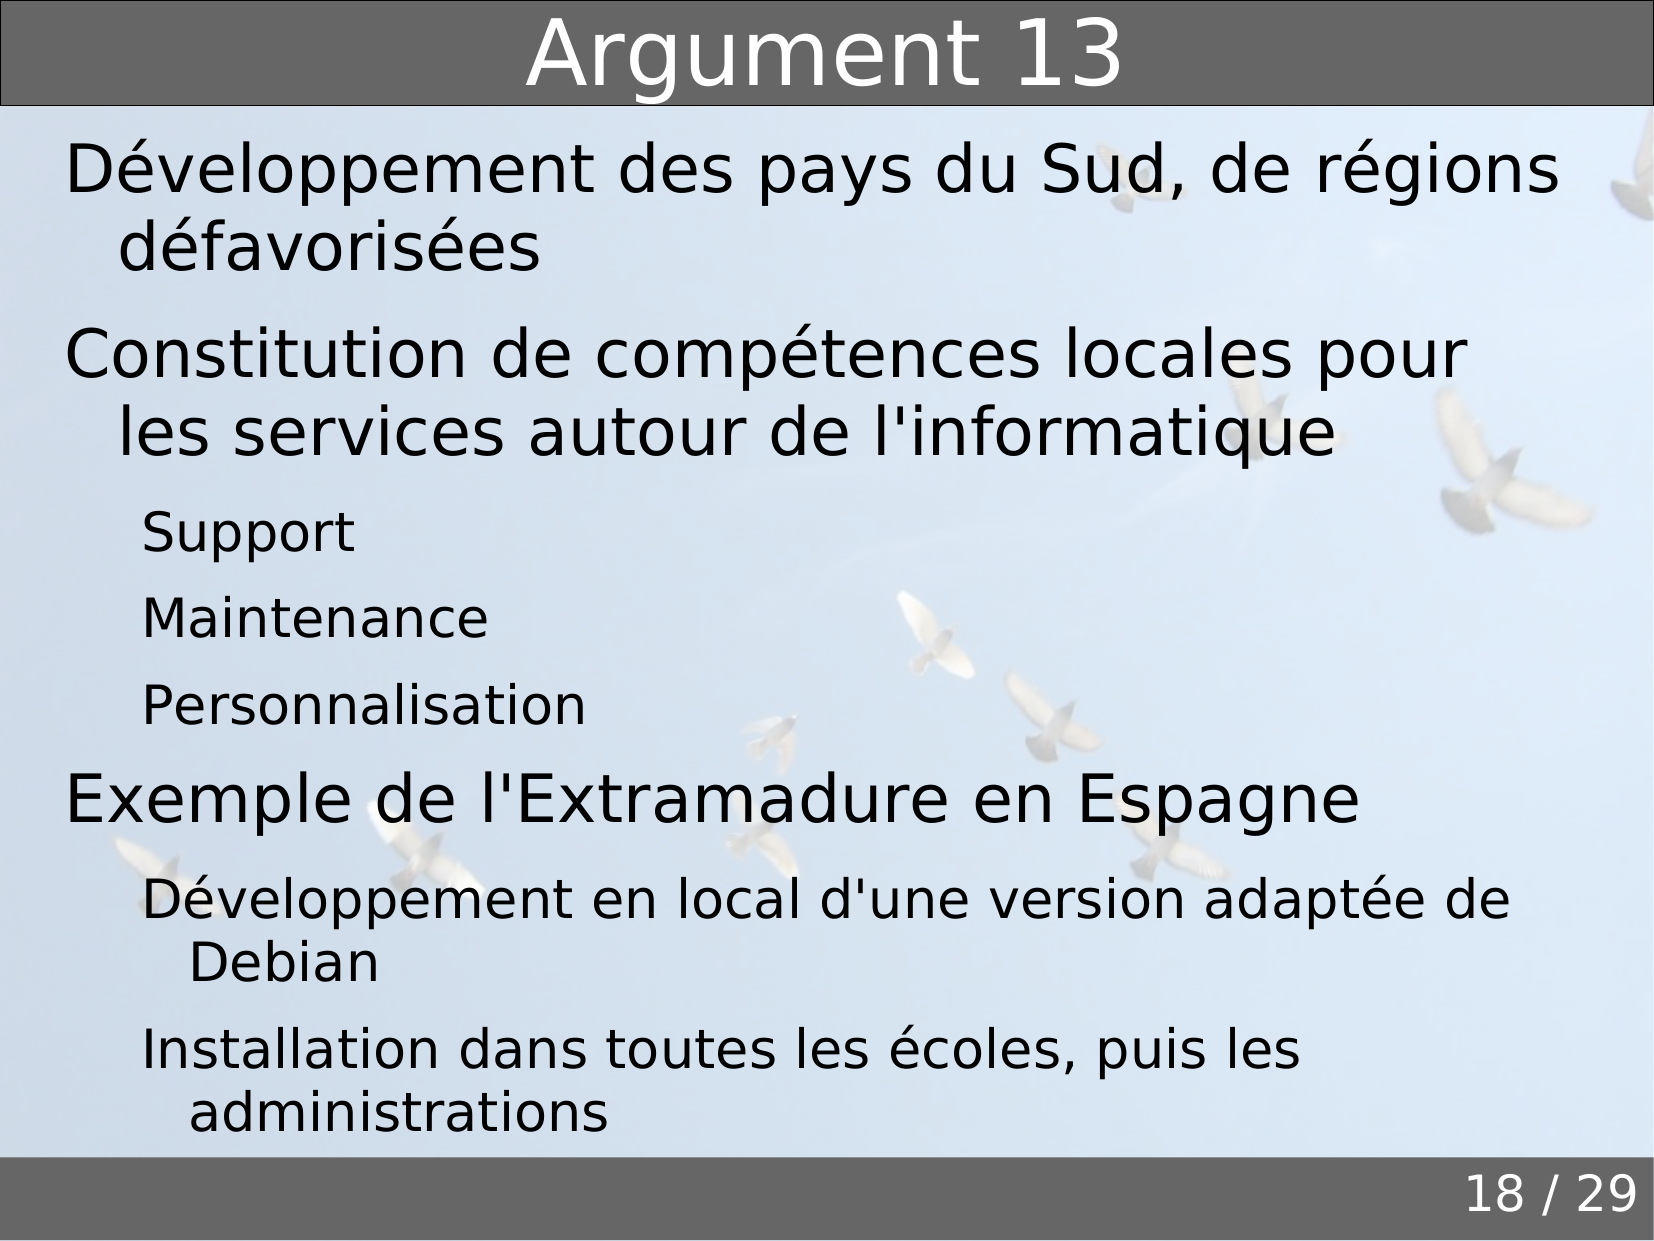

# Argument 13
Développement des pays du Sud, de régions défavorisées
Constitution de compétences locales pour les services autour de l'informatique
Support
Maintenance
Personnalisation
Exemple de l'Extramadure en Espagne
Développement en local d'une version adaptée de Debian
Installation dans toutes les écoles, puis les administrations